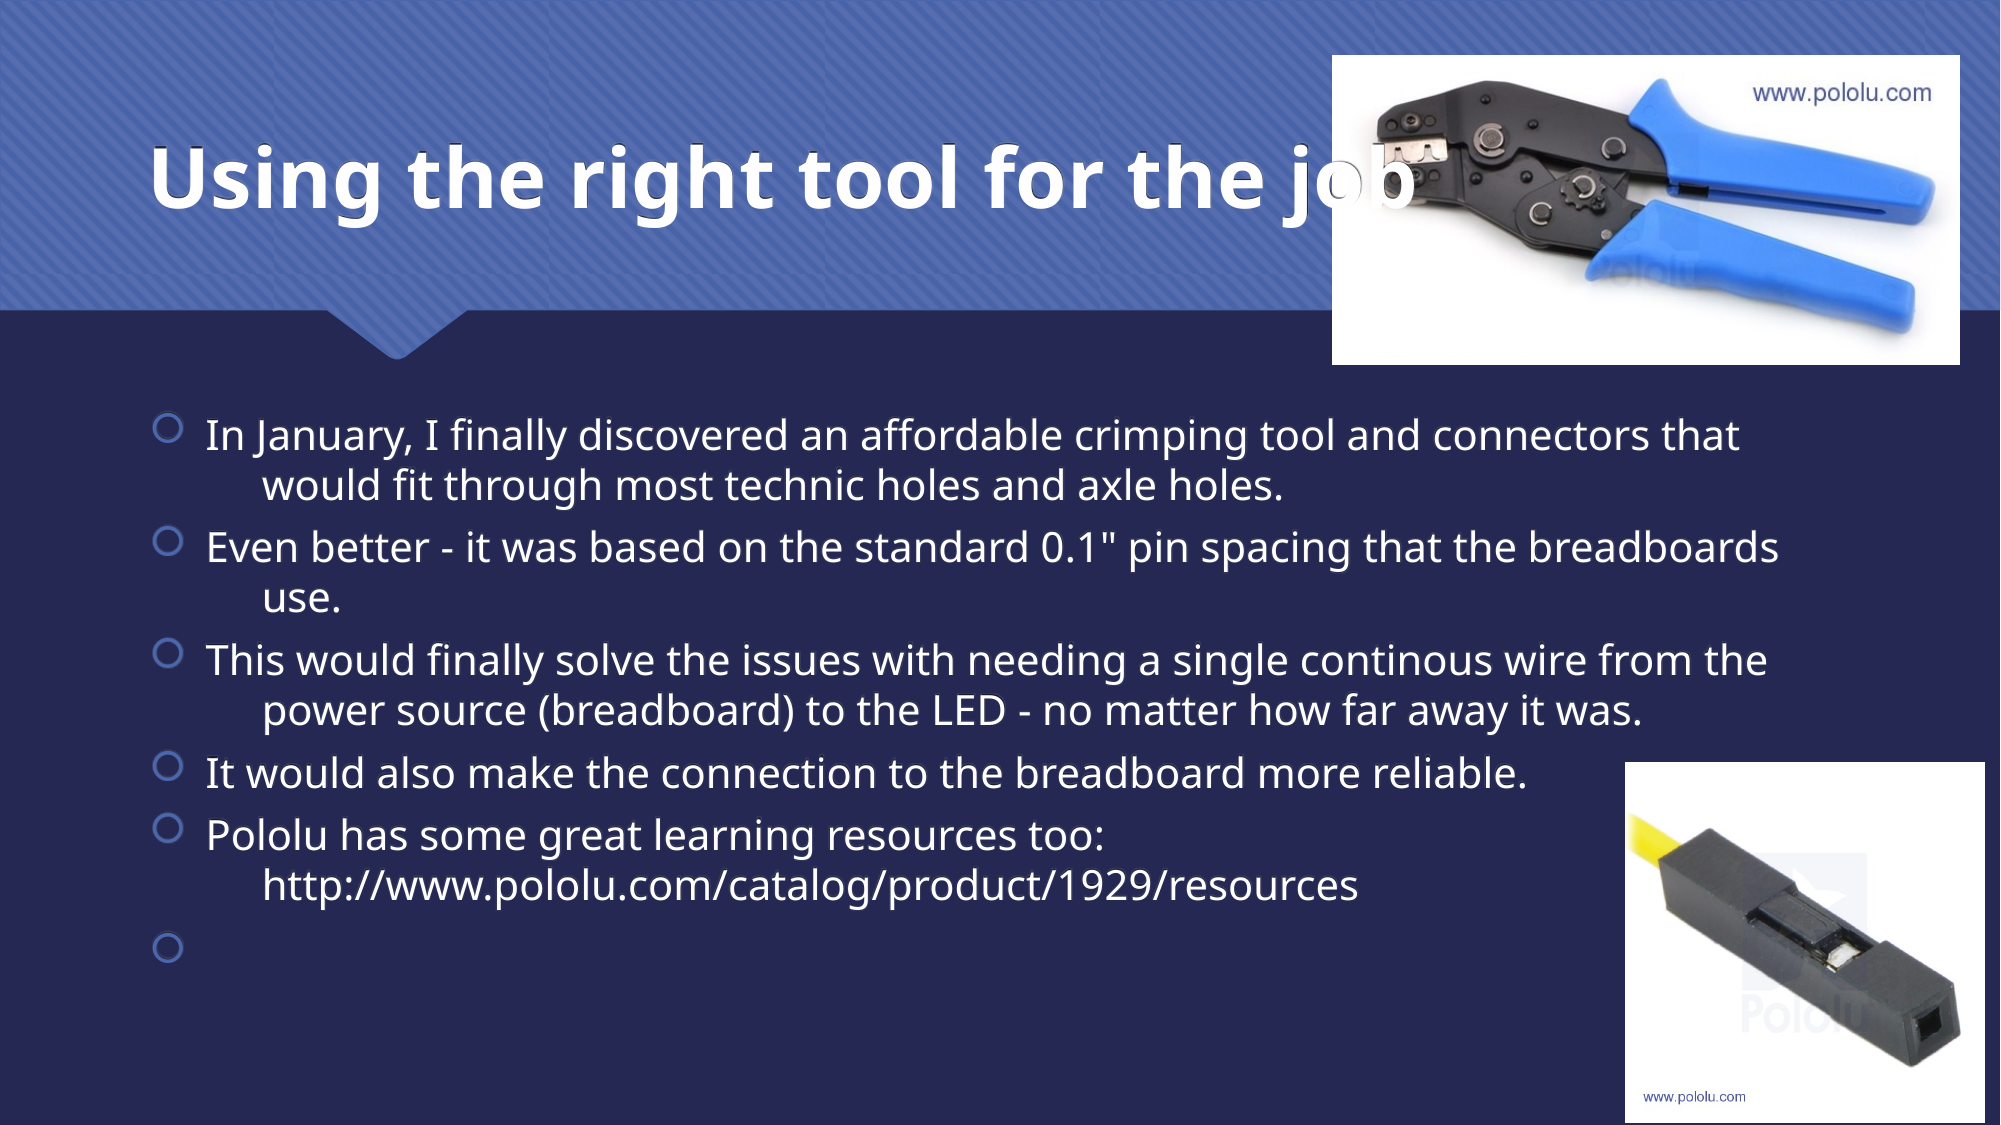

# Using the right tool for the job
In January, I finally discovered an affordable crimping tool and connectors that would fit through most technic holes and axle holes.
Even better - it was based on the standard 0.1" pin spacing that the breadboards use.
This would finally solve the issues with needing a single continous wire from the power source (breadboard) to the LED - no matter how far away it was.
It would also make the connection to the breadboard more reliable.
Pololu has some great learning resources too: http://www.pololu.com/catalog/product/1929/resources